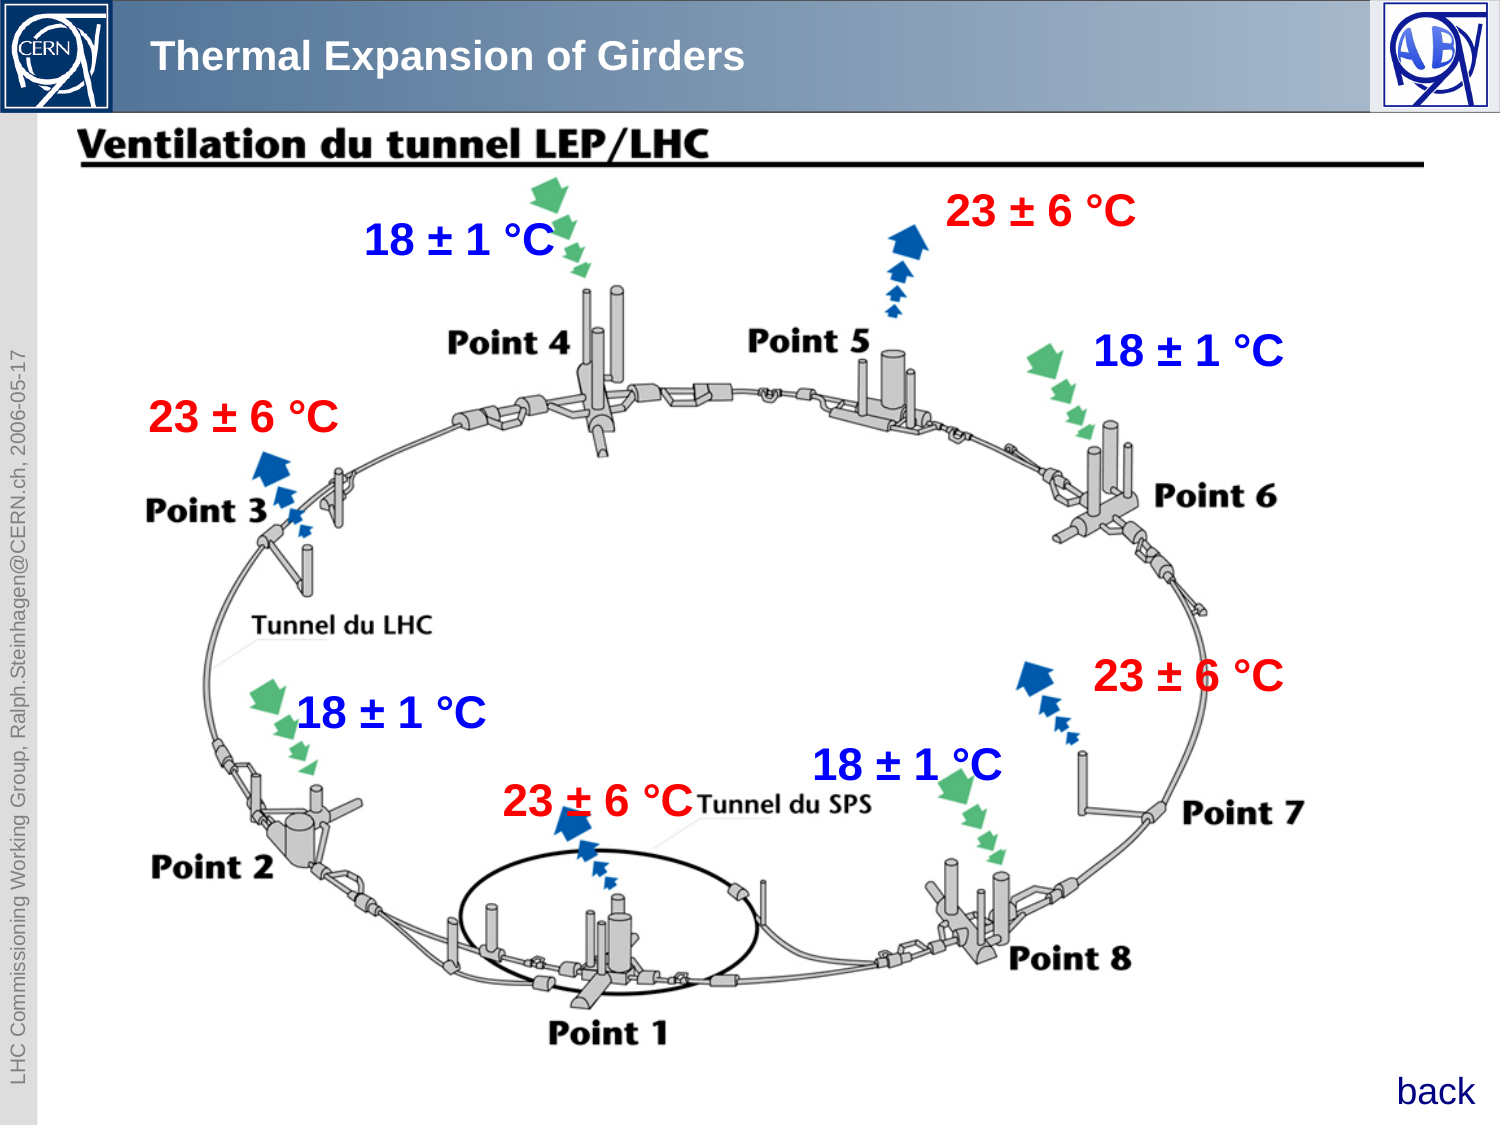

# Thermal Expansion of Girders
23 ± 6 °C
18 ± 1 °C
18 ± 1 °C
23 ± 6 °C
23 ± 6 °C
18 ± 1 °C
18 ± 1 °C
23 ± 6 °C
back